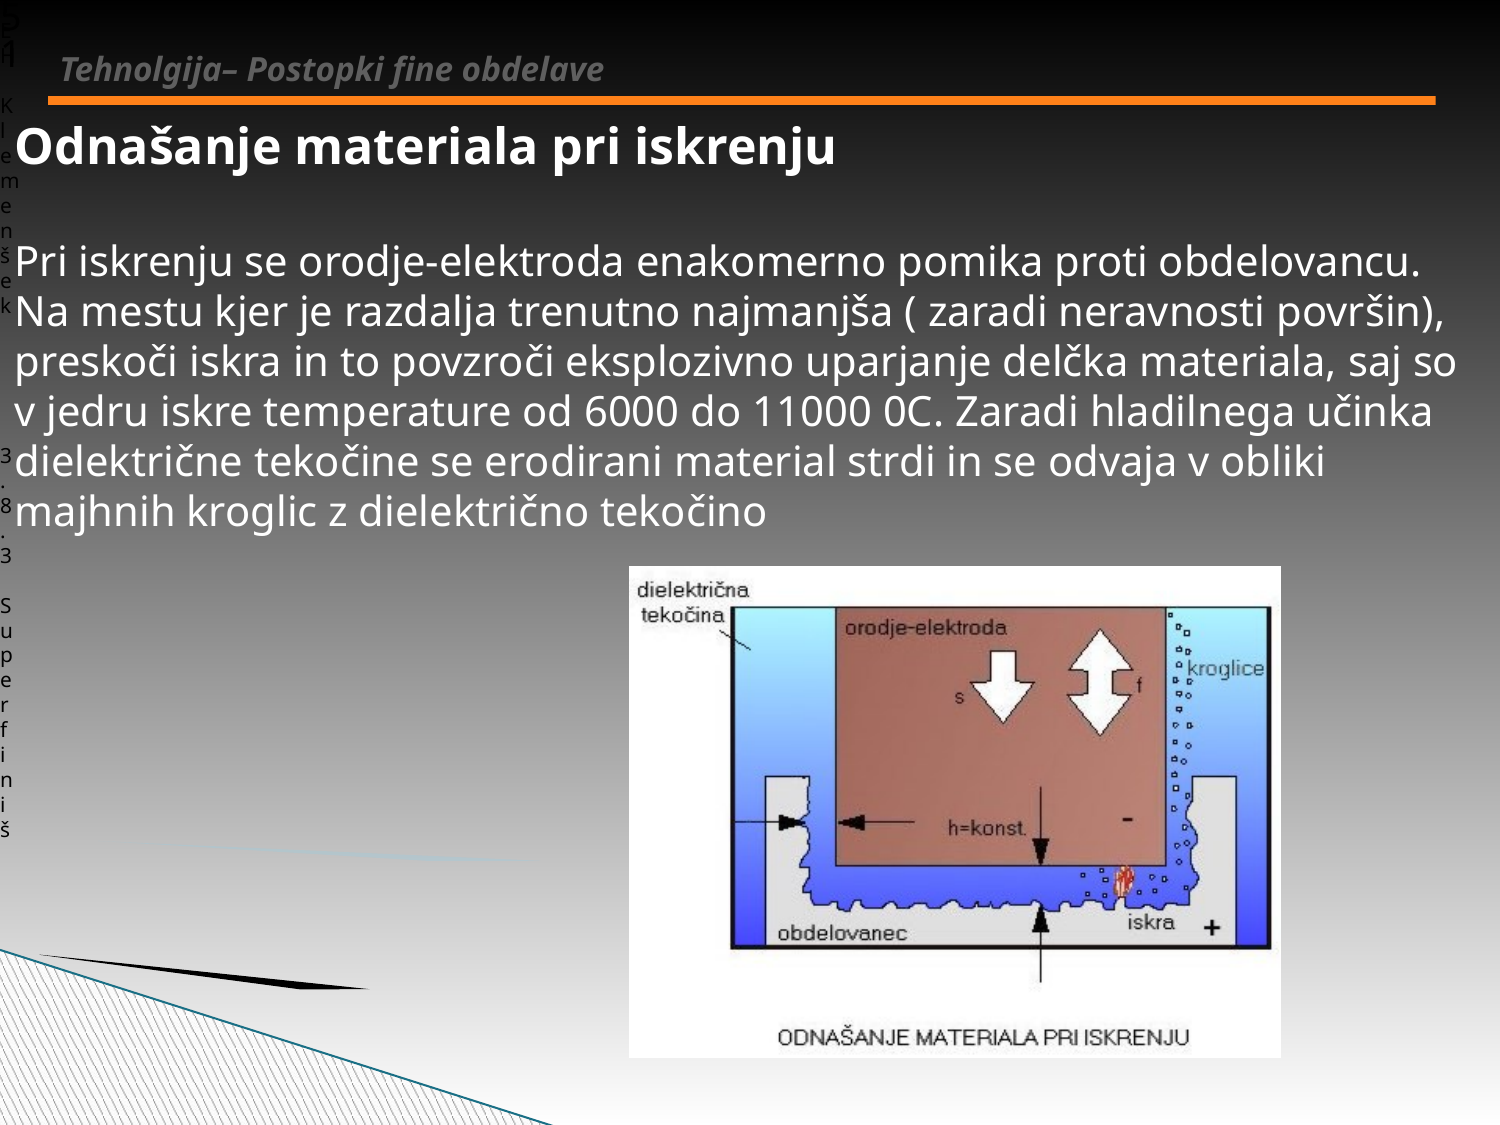

TEH Klemenšek 3.8.3 Superfiniš
Odnašanje materiala pri iskrenju
Pri iskrenju se orodje-elektroda enakomerno pomika proti obdelovancu. Na mestu kjer je razdalja trenutno najmanjša ( zaradi neravnosti površin), preskoči iskra in to povzroči eksplozivno uparjanje delčka materiala, saj so v jedru iskre temperature od 6000 do 11000 0C. Zaradi hladilnega učinka dielektrične tekočine se erodirani material strdi in se odvaja v obliki majhnih kroglic z dielektrično tekočino